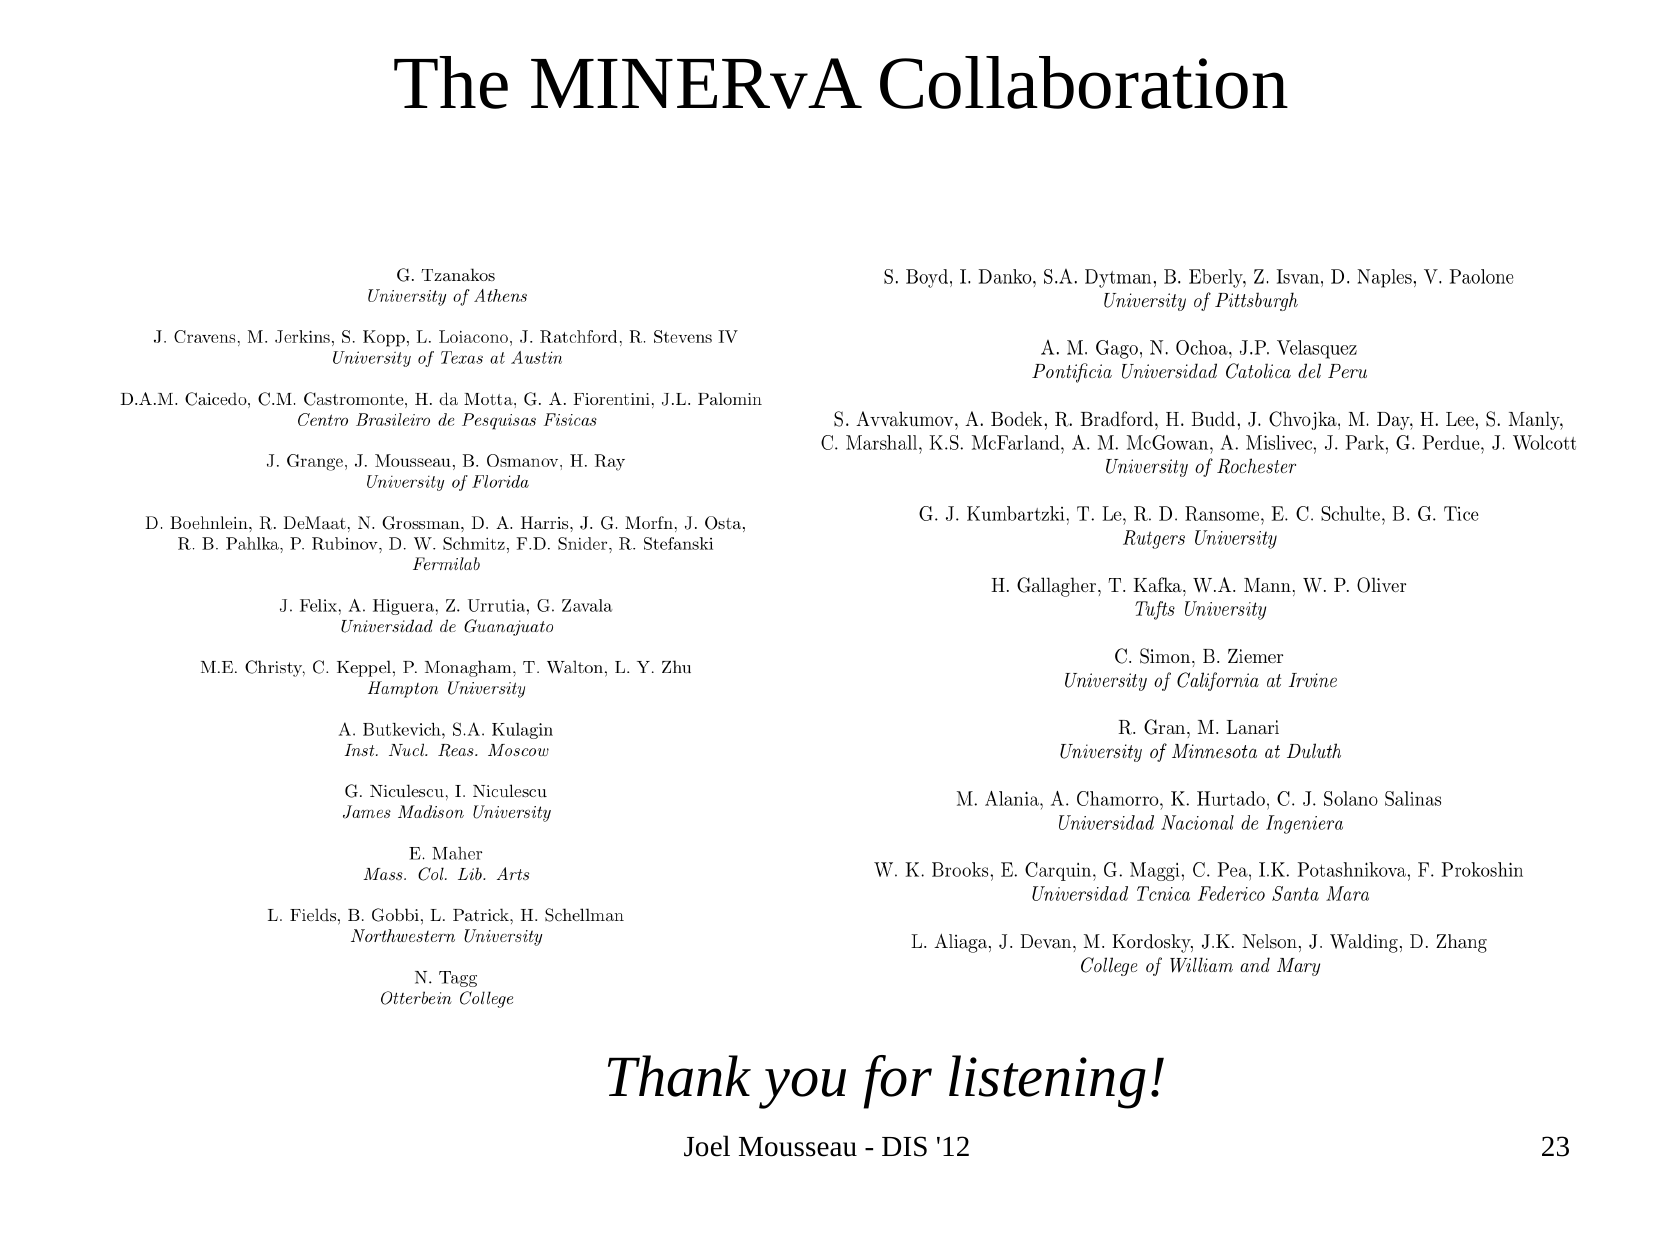

The MINERvA Collaboration
Thank you for listening!
Joel Mousseau - DIS '12
23